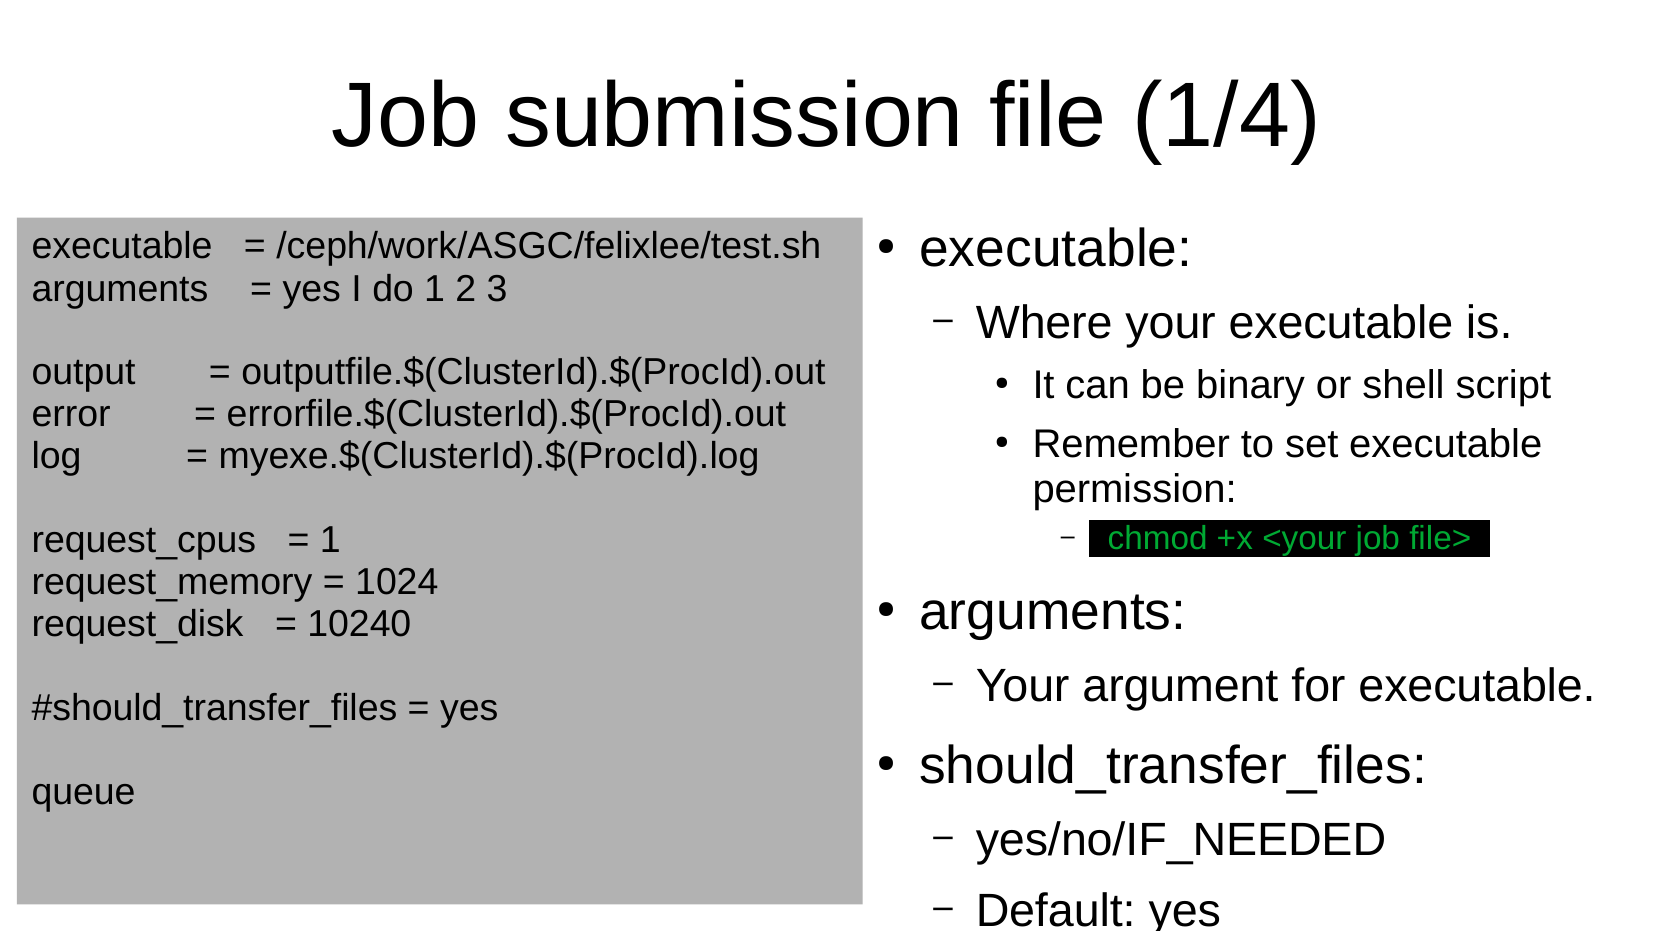

# Job submission file (1/4)
executable = /ceph/work/ASGC/felixlee/test.sh
arguments = yes I do 1 2 3
output = outputfile.$(ClusterId).$(ProcId).out
error = errorfile.$(ClusterId).$(ProcId).out
log = myexe.$(ClusterId).$(ProcId).log
request_cpus = 1
request_memory = 1024
request_disk = 10240
#should_transfer_files = yes
queue
executable:
Where your executable is.
It can be binary or shell script
Remember to set executable permission:
 chmod +x <your job file>
arguments:
Your argument for executable.
should_transfer_files:
yes/no/IF_NEEDED
Default: yes